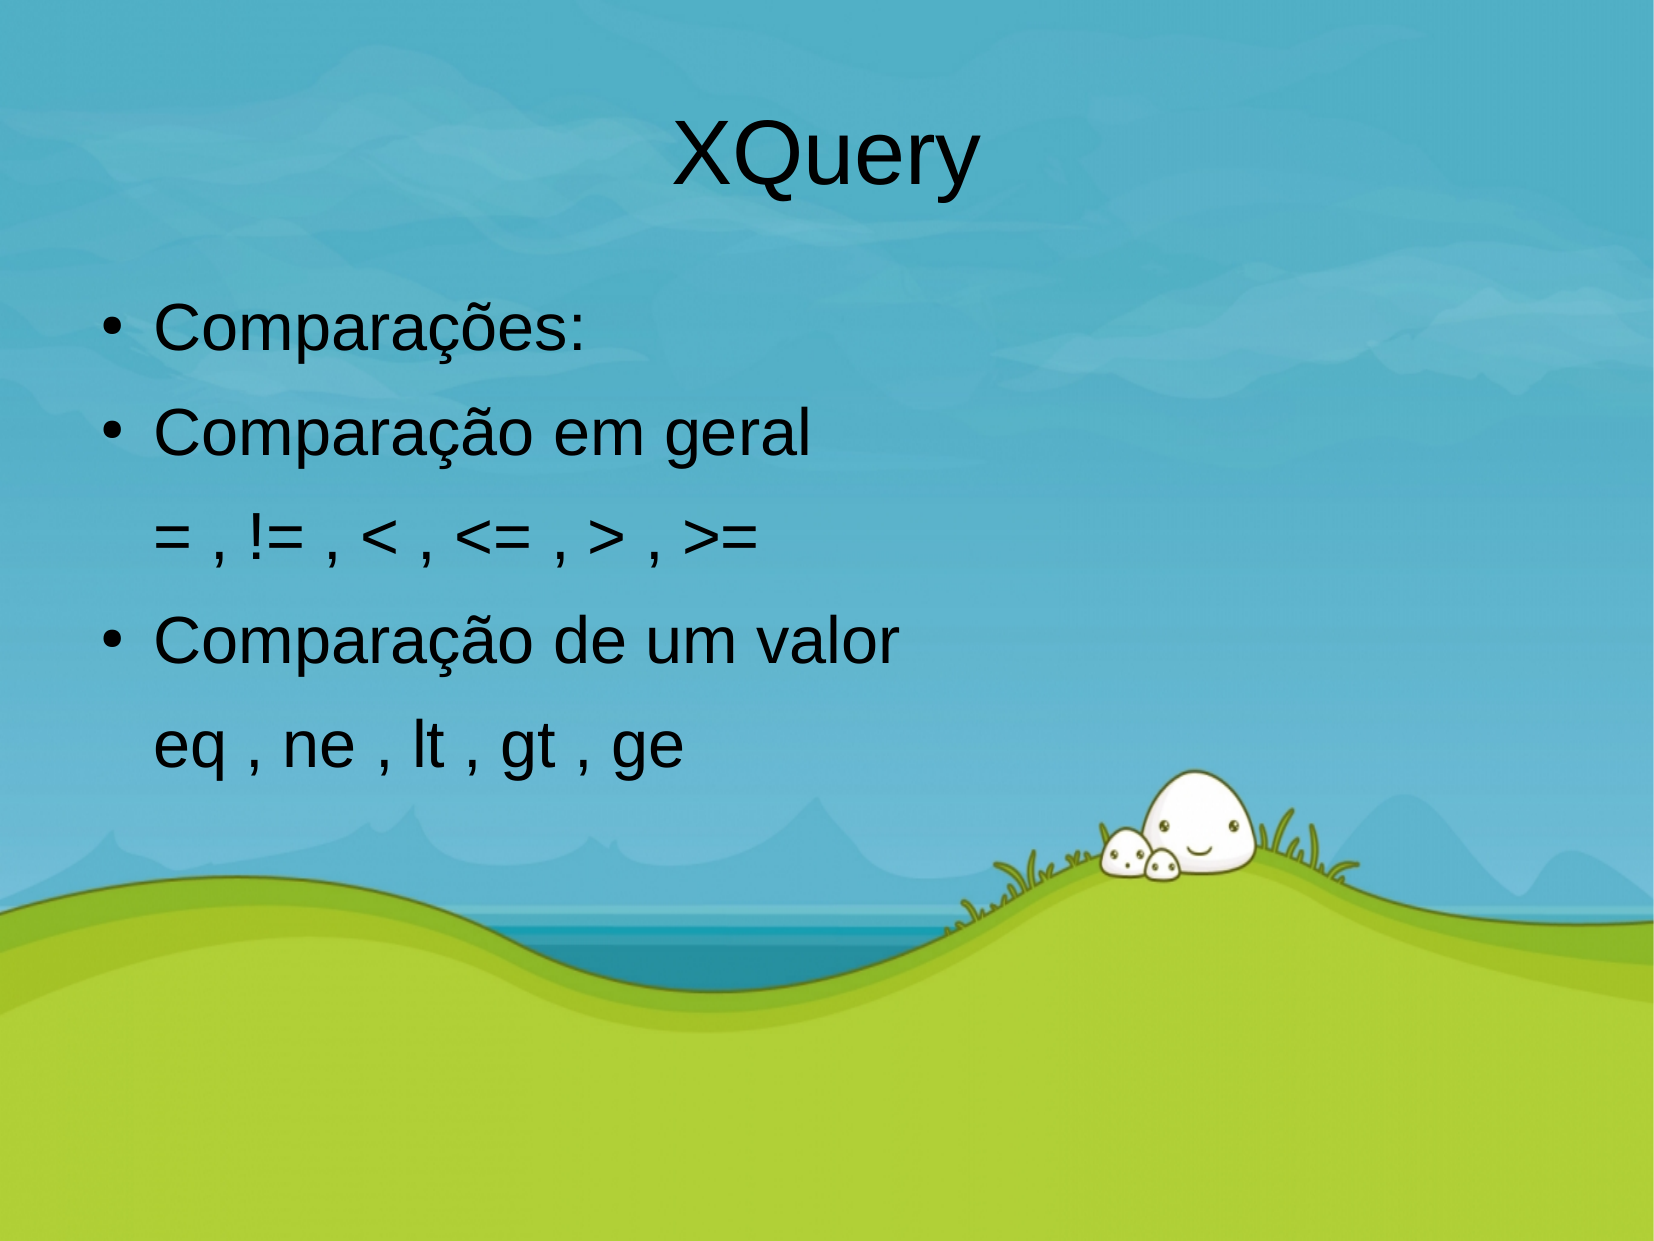

# XQuery
Comparações:
Comparação em geral
= , != , < , <= , > , >=
Comparação de um valor
eq , ne , lt , gt , ge